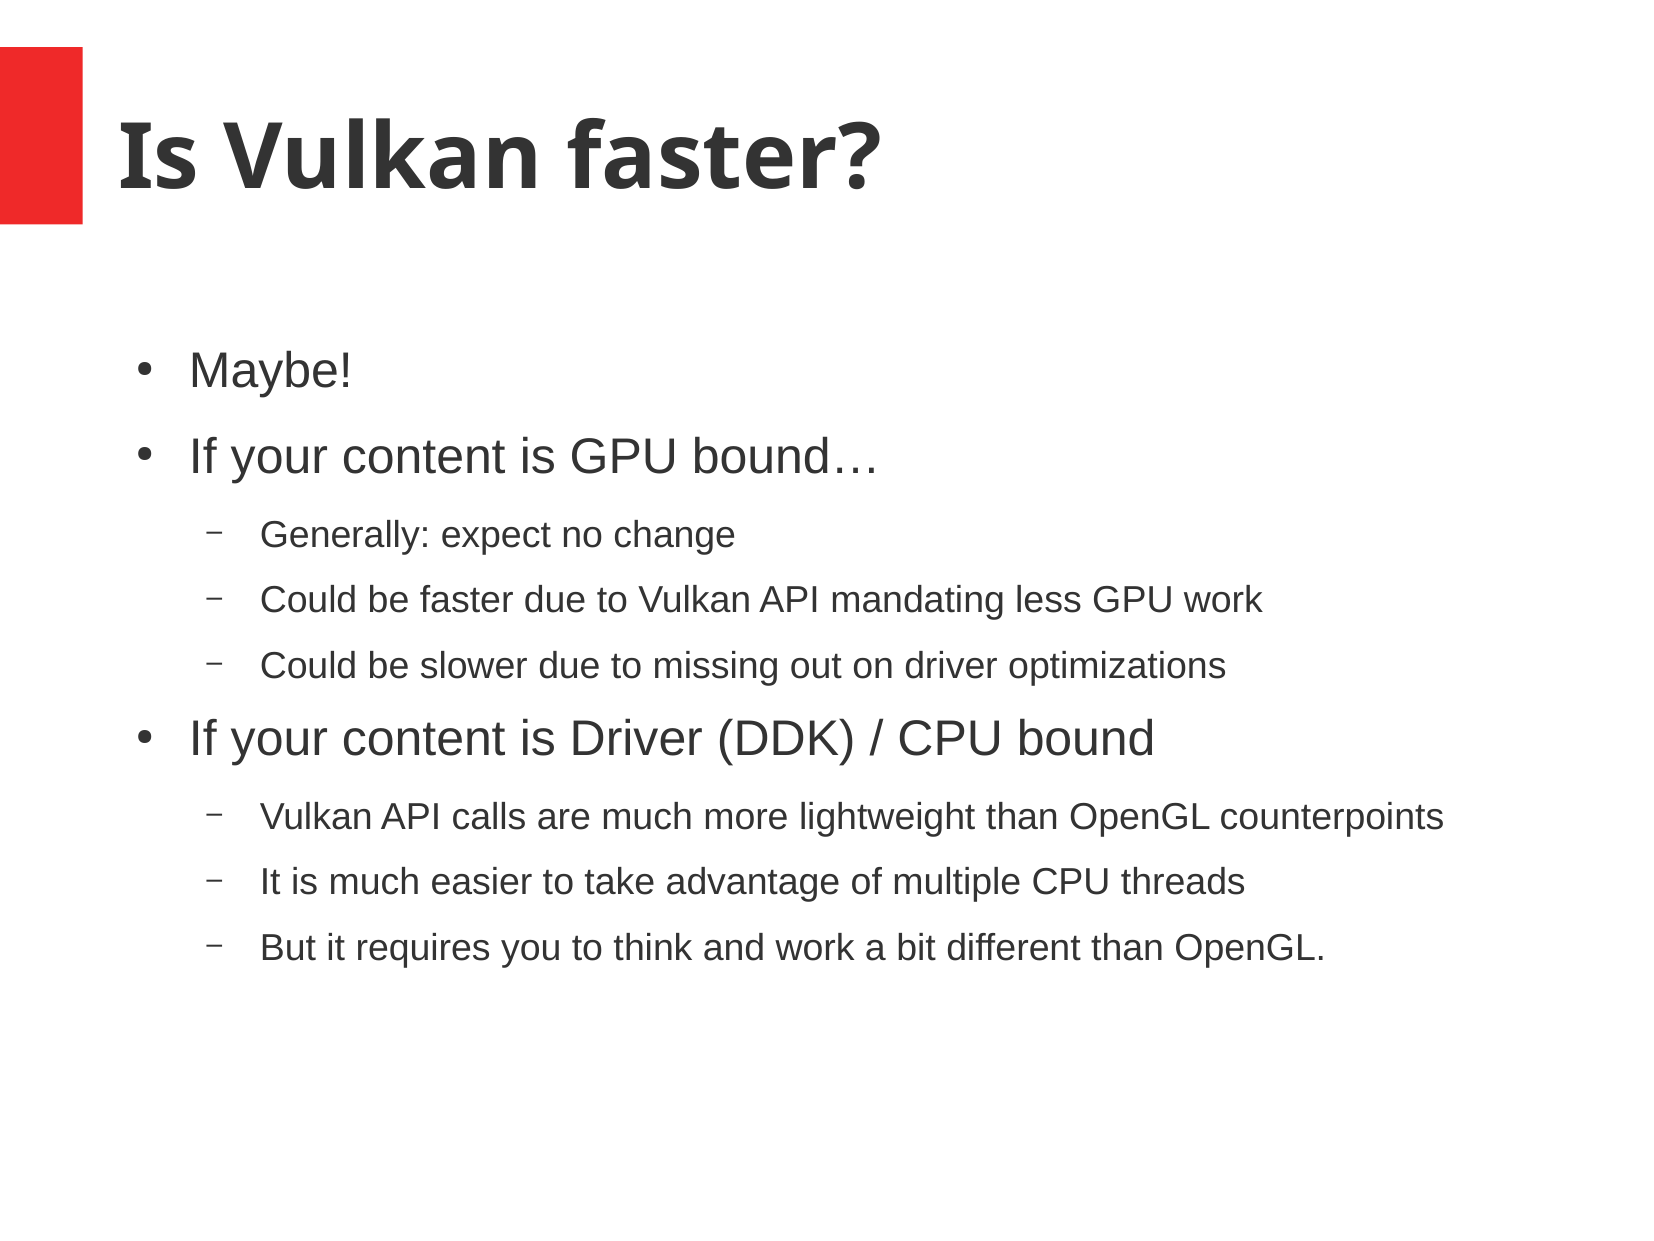

# Is Vulkan faster?
Maybe!
If your content is GPU bound…
Generally: expect no change
Could be faster due to Vulkan API mandating less GPU work
Could be slower due to missing out on driver optimizations
If your content is Driver (DDK) / CPU bound
Vulkan API calls are much more lightweight than OpenGL counterpoints
It is much easier to take advantage of multiple CPU threads
But it requires you to think and work a bit different than OpenGL.